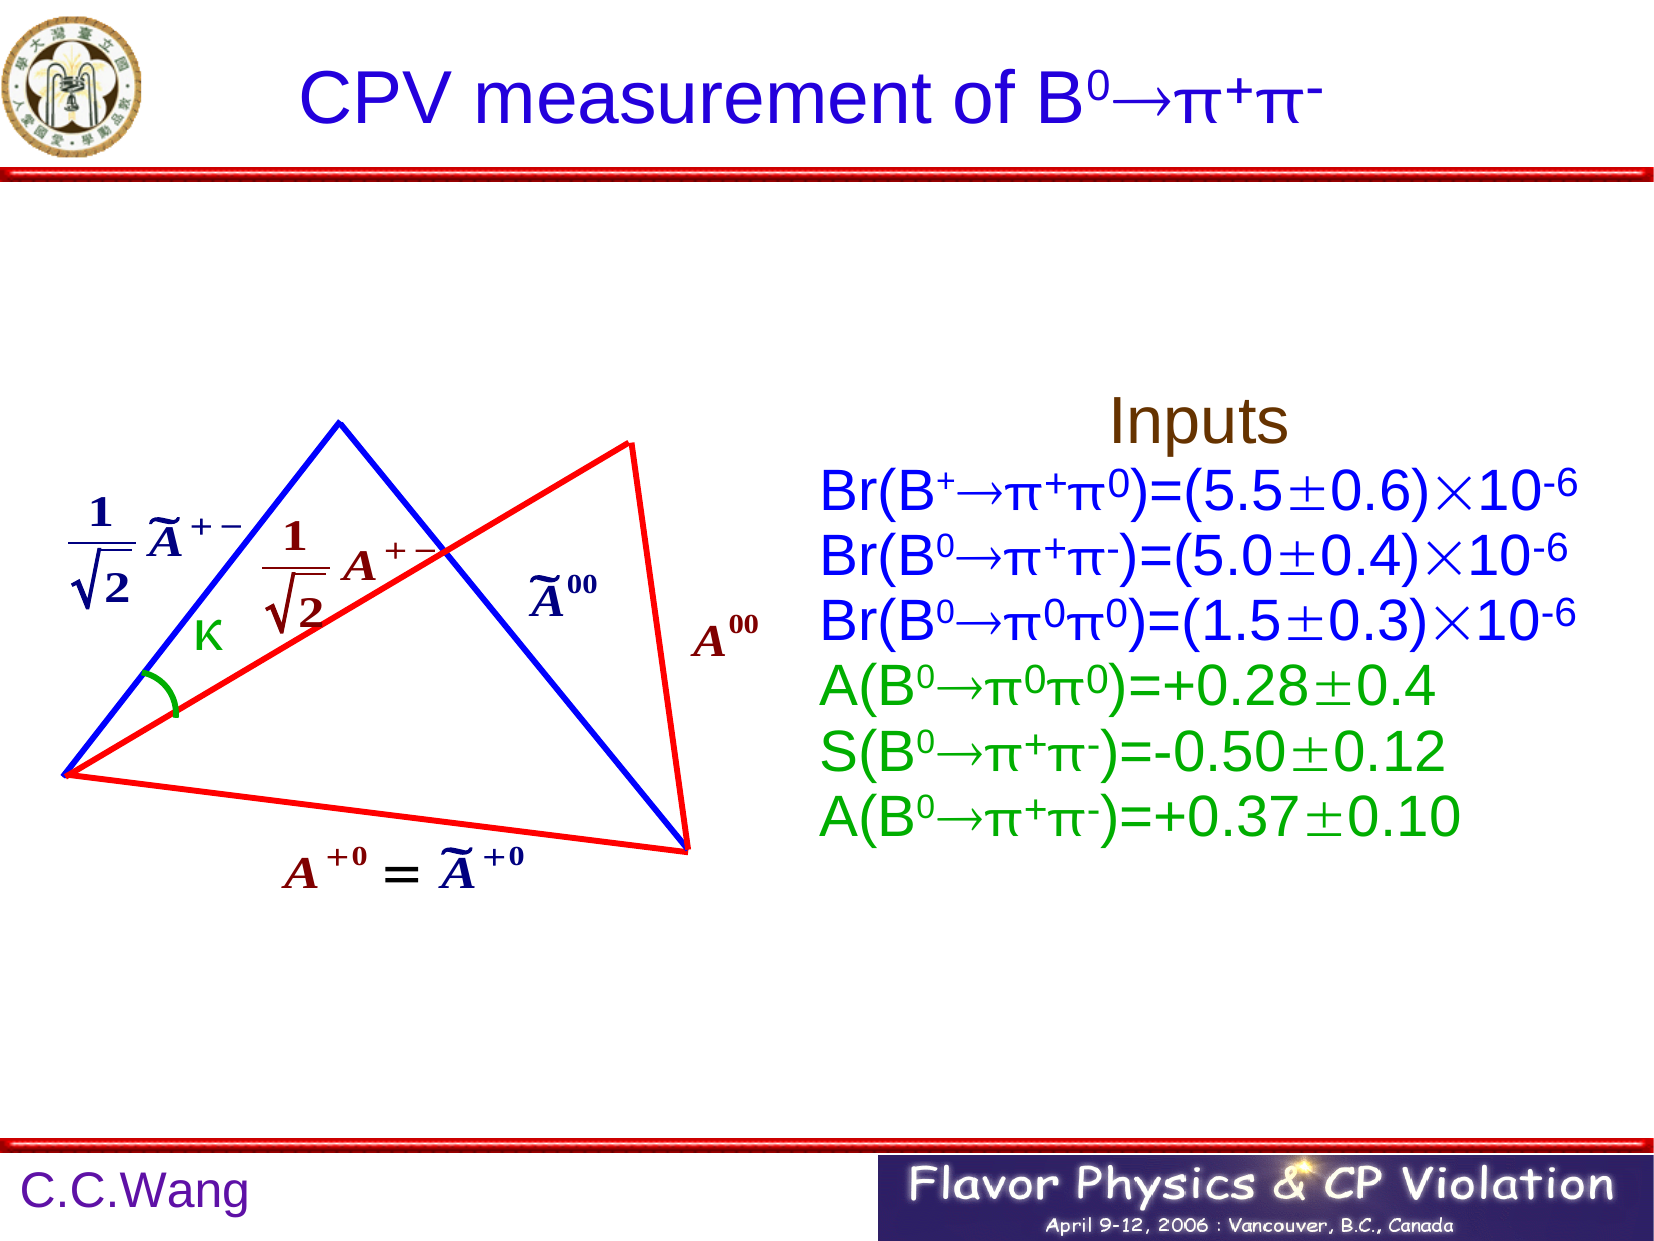

# CPV measurement of B0+-
Inputs
Br(B++0)=(5.5±0.6)×10-6
Br(B0+-)=(5.0±0.4)×10-6
Br(B000)=(1.5±0.3)×10-6
A(B000)=+0.28±0.4
S(B0+-)=-0.50±0.12
A(B0+-)=+0.37±0.10
